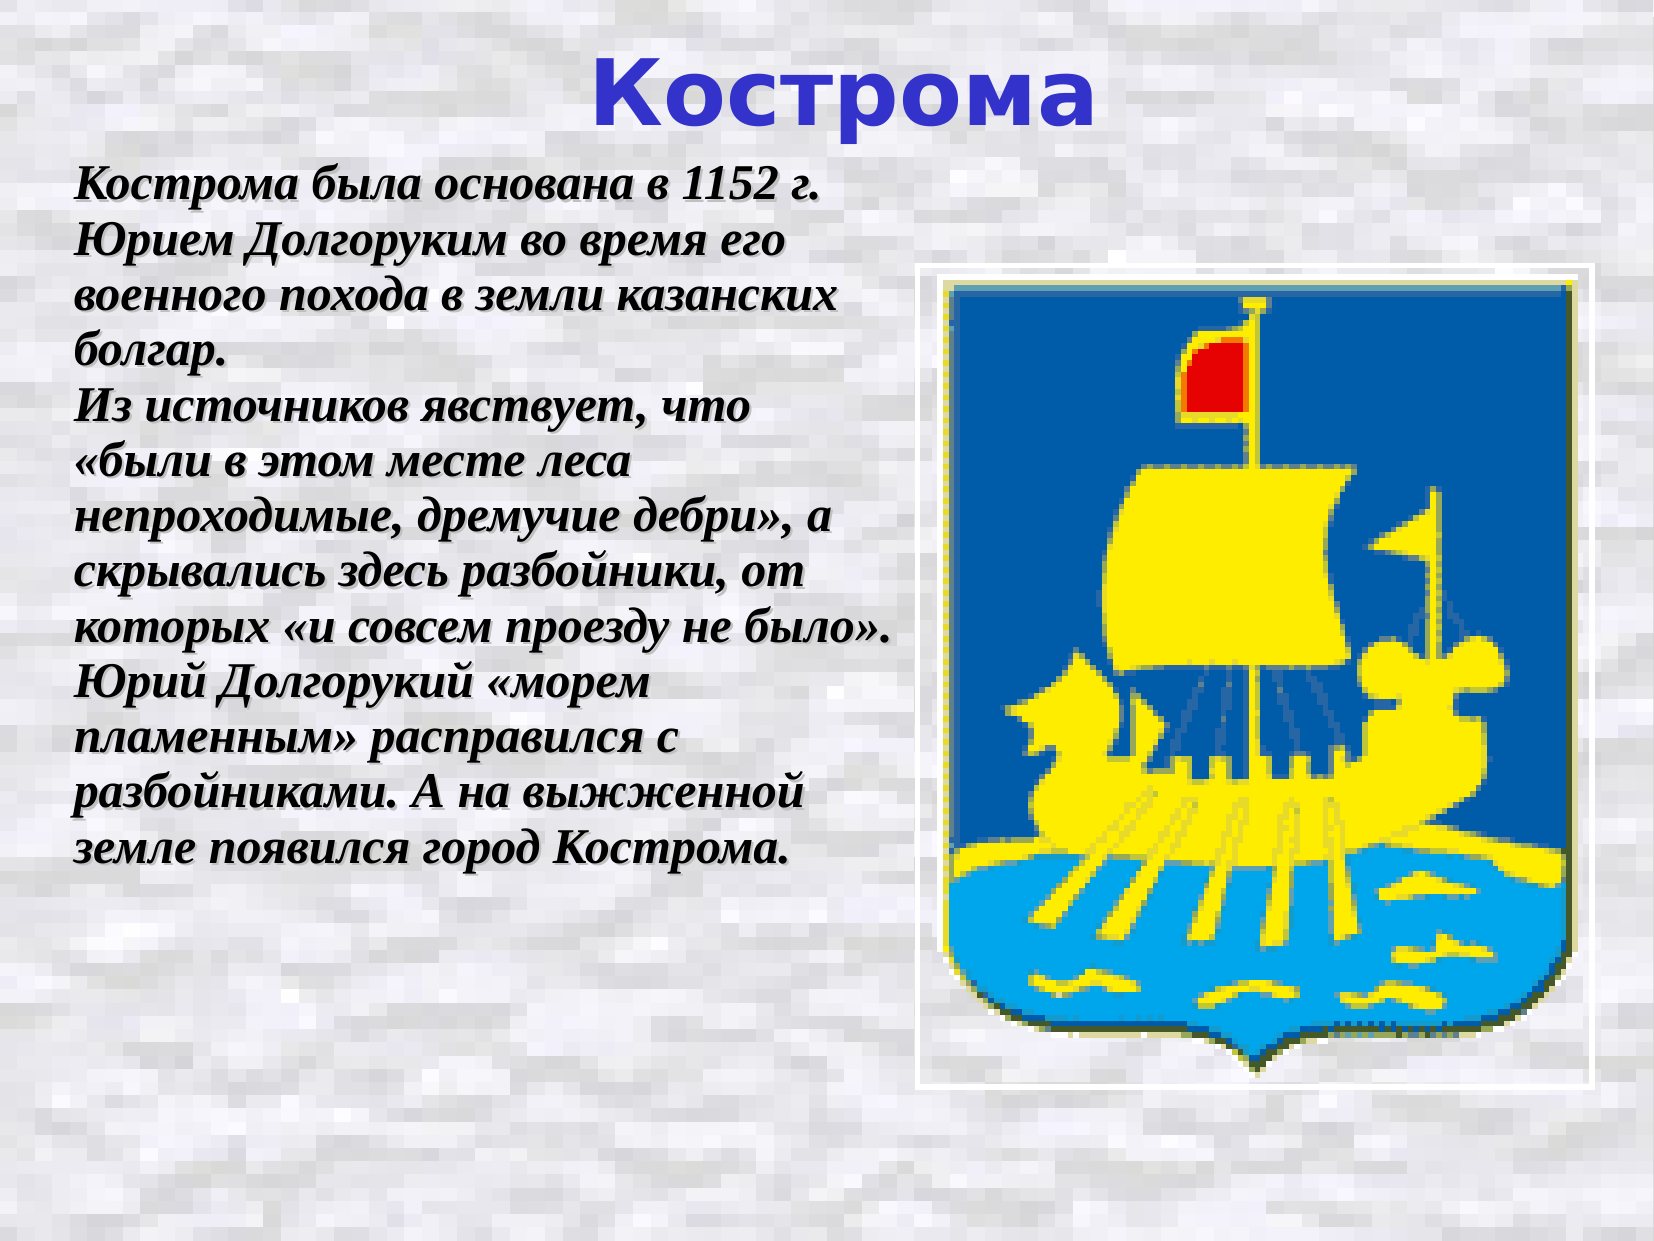

# Кострома
Кострома была основана в 1152 г. Юрием Долгоруким во время его военного похода в земли казанских болгар.
Из источников явствует, что «были в этом месте леса непроходимые, дремучие дебри», а скрывались здесь разбойники, от которых «и совсем проезду не было». Юрий Долгорукий «морем пламенным» расправился с разбойниками. А на выжженной земле появился город Кострома.